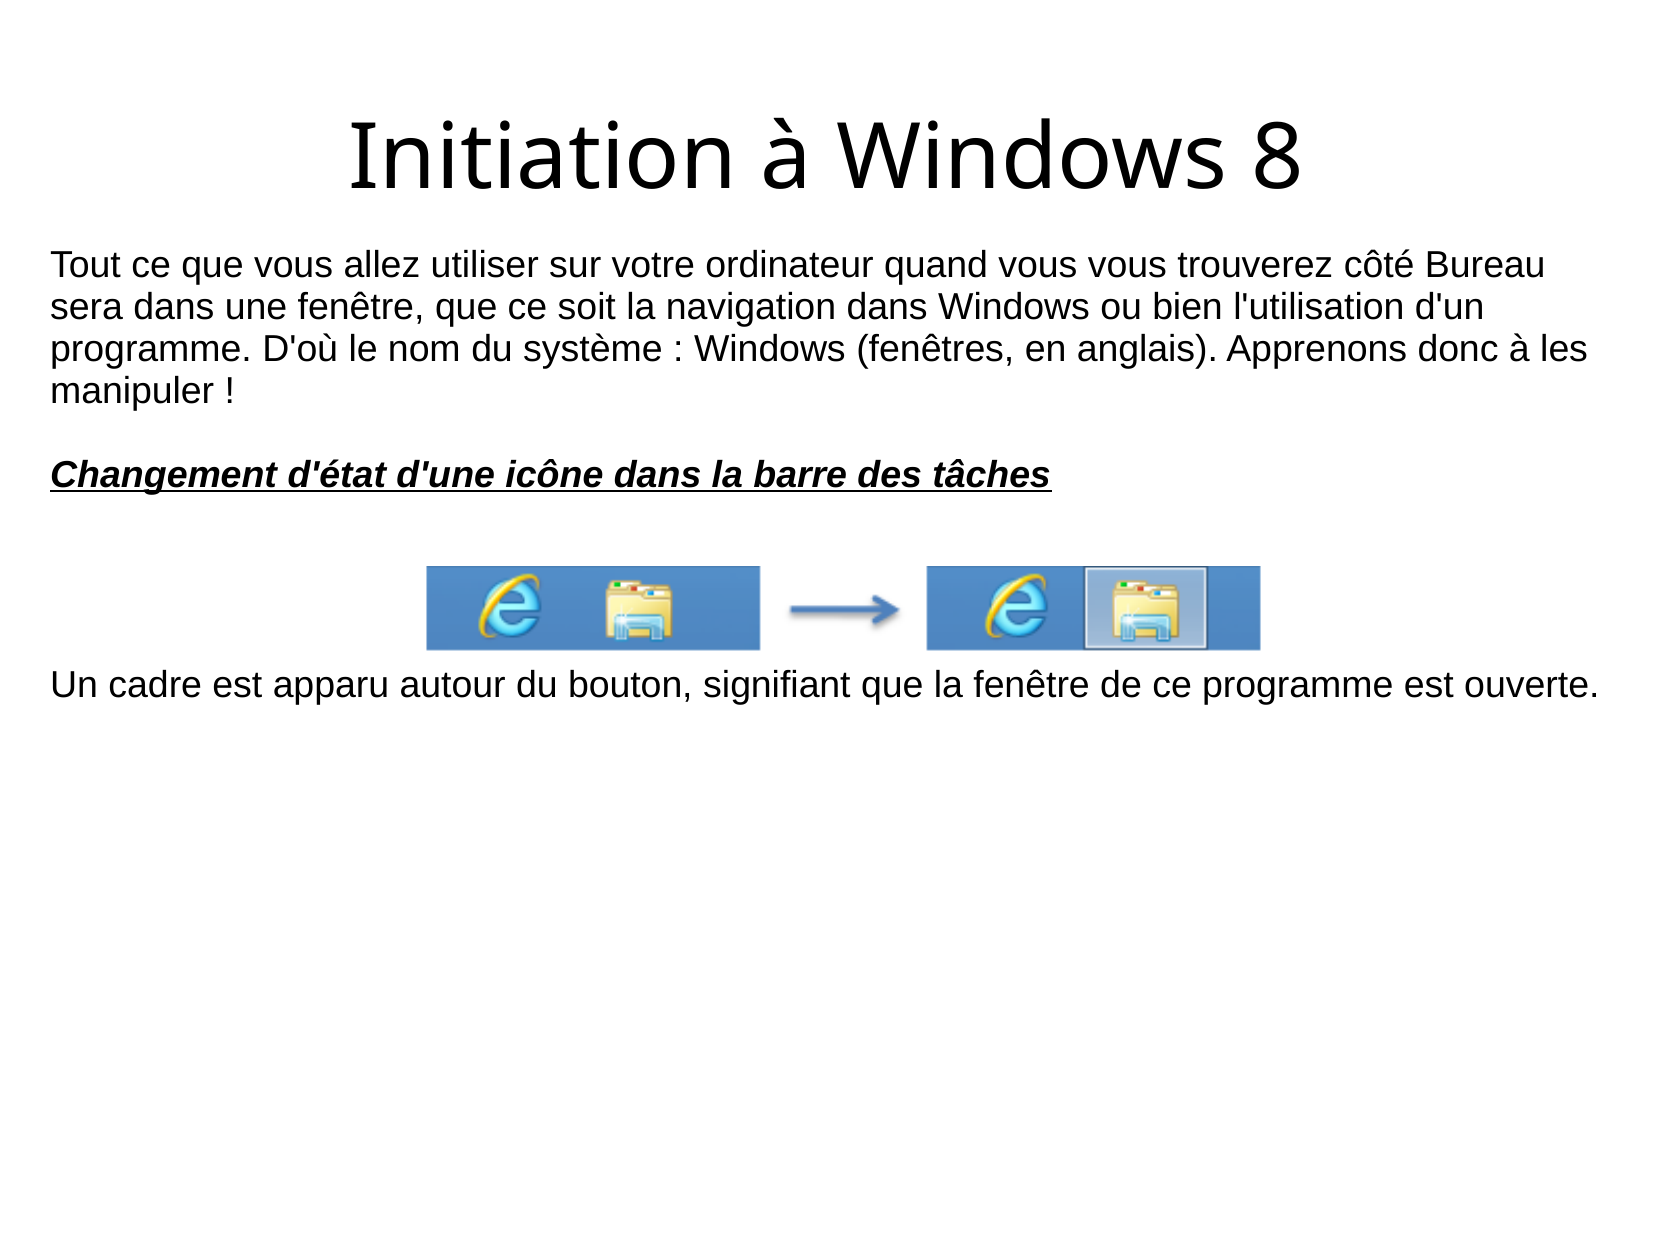

# Initiation à Windows 8
Tout ce que vous allez utiliser sur votre ordinateur quand vous vous trouverez côté Bureau sera dans une fenêtre, que ce soit la navigation dans Windows ou bien l'utilisation d'un programme. D'où le nom du système : Windows (fenêtres, en anglais). Apprenons donc à les manipuler !
Changement d'état d'une icône dans la barre des tâches
Un cadre est apparu autour du bouton, signifiant que la fenêtre de ce programme est ouverte.